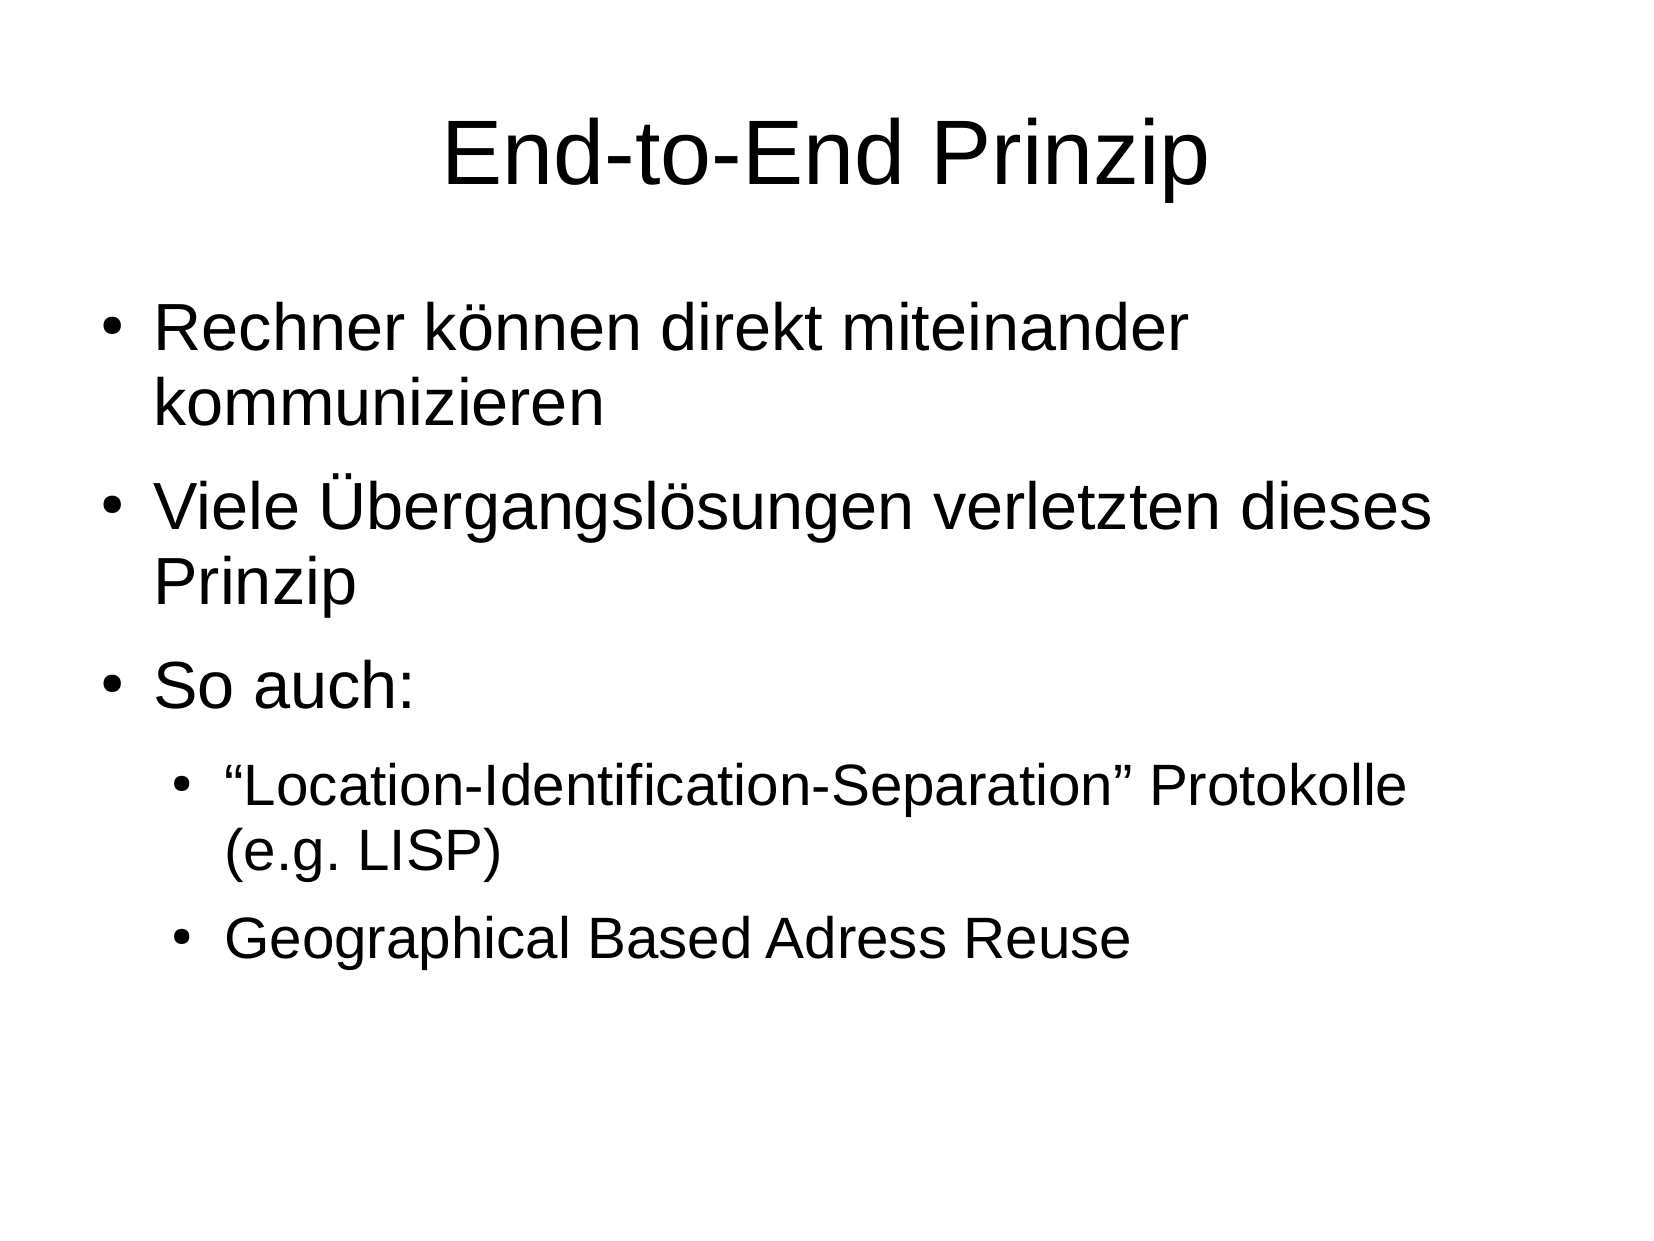

# End-to-End Prinzip
Rechner können direkt miteinander kommunizieren
Viele Übergangslösungen verletzten dieses Prinzip
So auch:
“Location-Identification-Separation” Protokolle
(e.g. LISP)
Geographical Based Adress Reuse